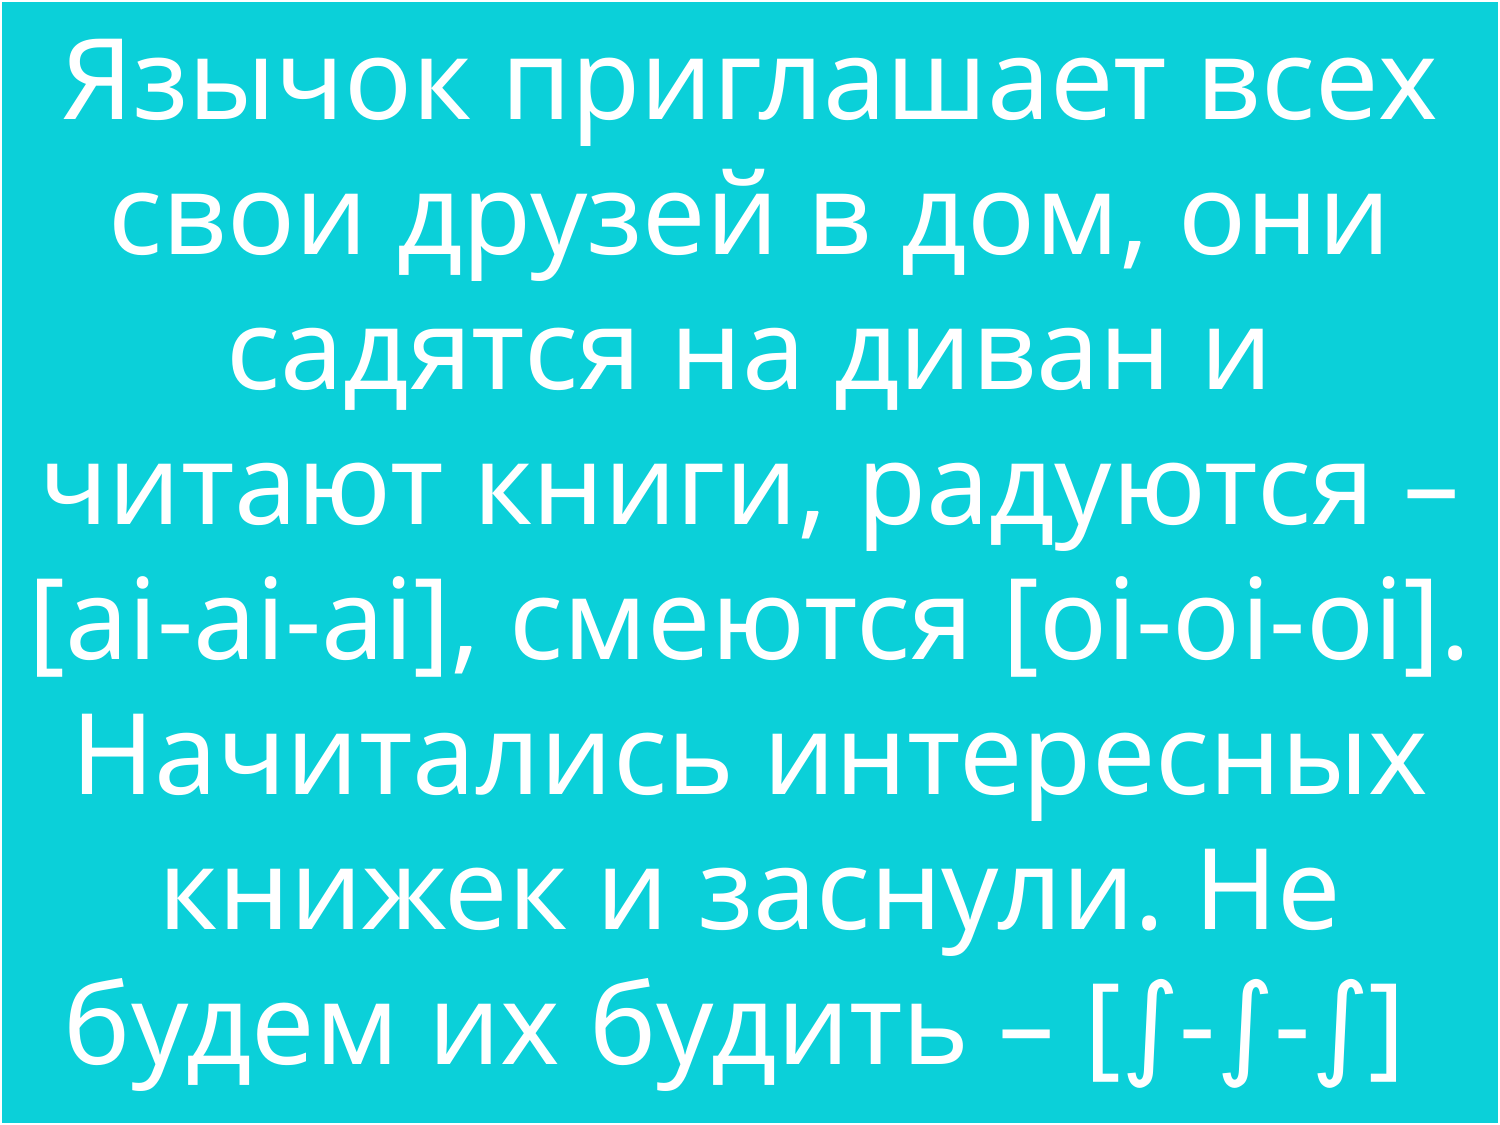

Язычок приглашает всех свои друзей в дом, они садятся на диван и читают книги, радуются – [ai-ai-ai], смеются [oi-oi-oi]. Начитались интересных книжек и заснули. Не будем их будить – [∫-∫-∫]
#